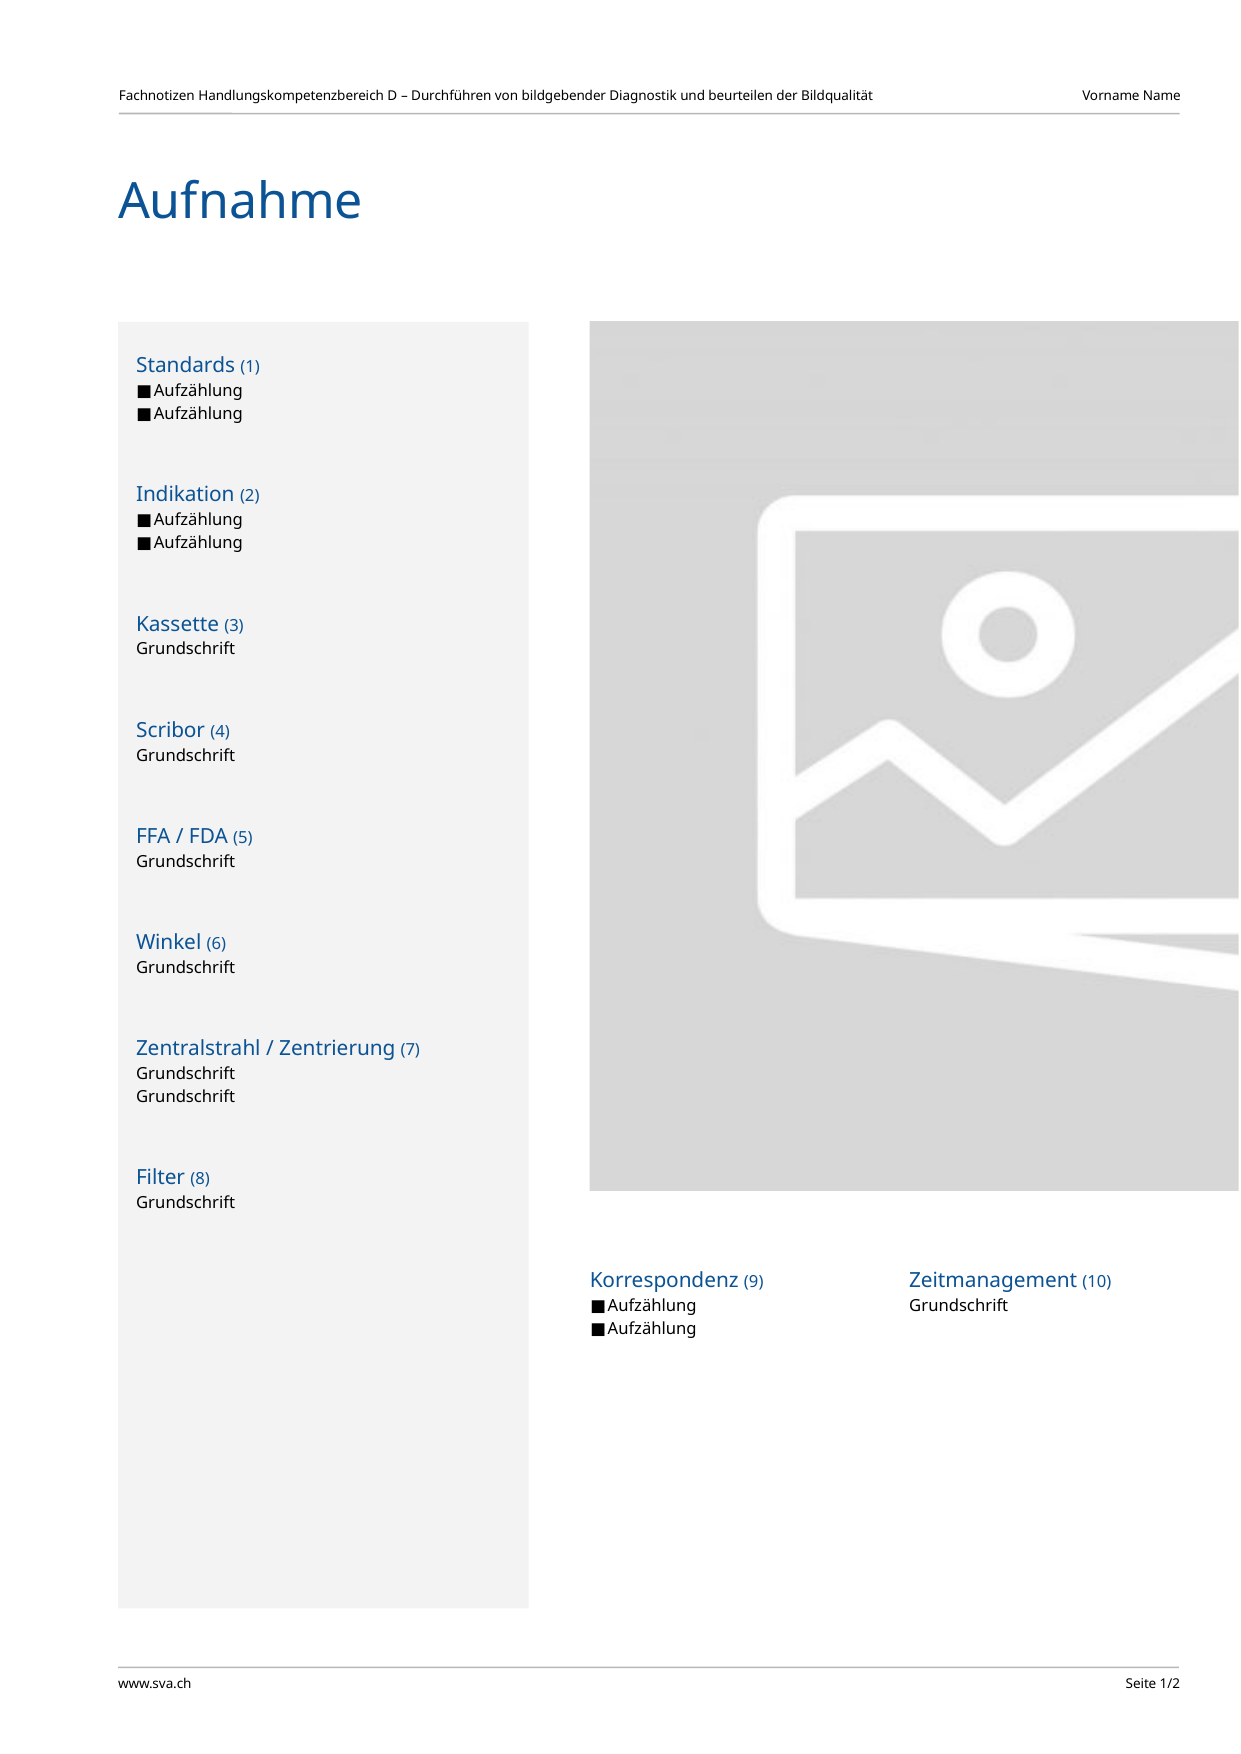

auf allen Seiten Text mit deinem Namen überschreiben
Vorname Name
Aufnahme
Text überschreiben oder einfügen über
Menu / Bearbeiten / ohne Formatierung einfügen.
Standards (1)
Indikation (2)
Kasette (3)
Scribor (4)
FFA / FDA (5)
Winkel (6)
Zentralstrahl / Zentrierung (7)
Filter (8)
Korrespondenz (9)
Zeitmanagement (10)
Bildbeurteilung (11)
Kriterien (12)
Fehlerquellen (13)
Die Nummerierung der Untertitel dient lediglich der Kontrolle, damit keine Position vergessen geht und bei allen Lerndokumentationen die gleiche Reihenfolge eingehalten wird.
Grundschrift fett
Aufzählung
Aufzählung
Standards (1)
Aufzählung
Aufzählung
Indikation (2)
Aufzählung
Aufzählung
Kassette (3)
Grundschrift
Scribor (4)
Grundschrift
FFA / FDA (5)
Grundschrift
Winkel (6)
Grundschrift
Zentralstrahl / Zentrierung (7)
Grundschrift
Grundschrift
Filter (8)
Grundschrift
Bild einfügen über rechte Maustaste / Bild ersetzen
Um Rahmen und Bildgrösse anzupassen Doppelklick aufs Bild. An den schwarzen Anfassern ziehen um den Bildrahmen zu verändern. An den blauen Anfassern ziehen um die Bildgrösse bzw. den Rahmeninhalt zu verändern.
Korrespondenz (9)
Aufzählung
Aufzählung
Zeitmanagement (10)
Grundschrift
Falls mehr als 2 Seiten verwendet werden hier die Seitenzahl anpassen. Neue Seite einfügen über Menü Folie / Neue Folie oder Folie duplizieren.
Seite 1/2